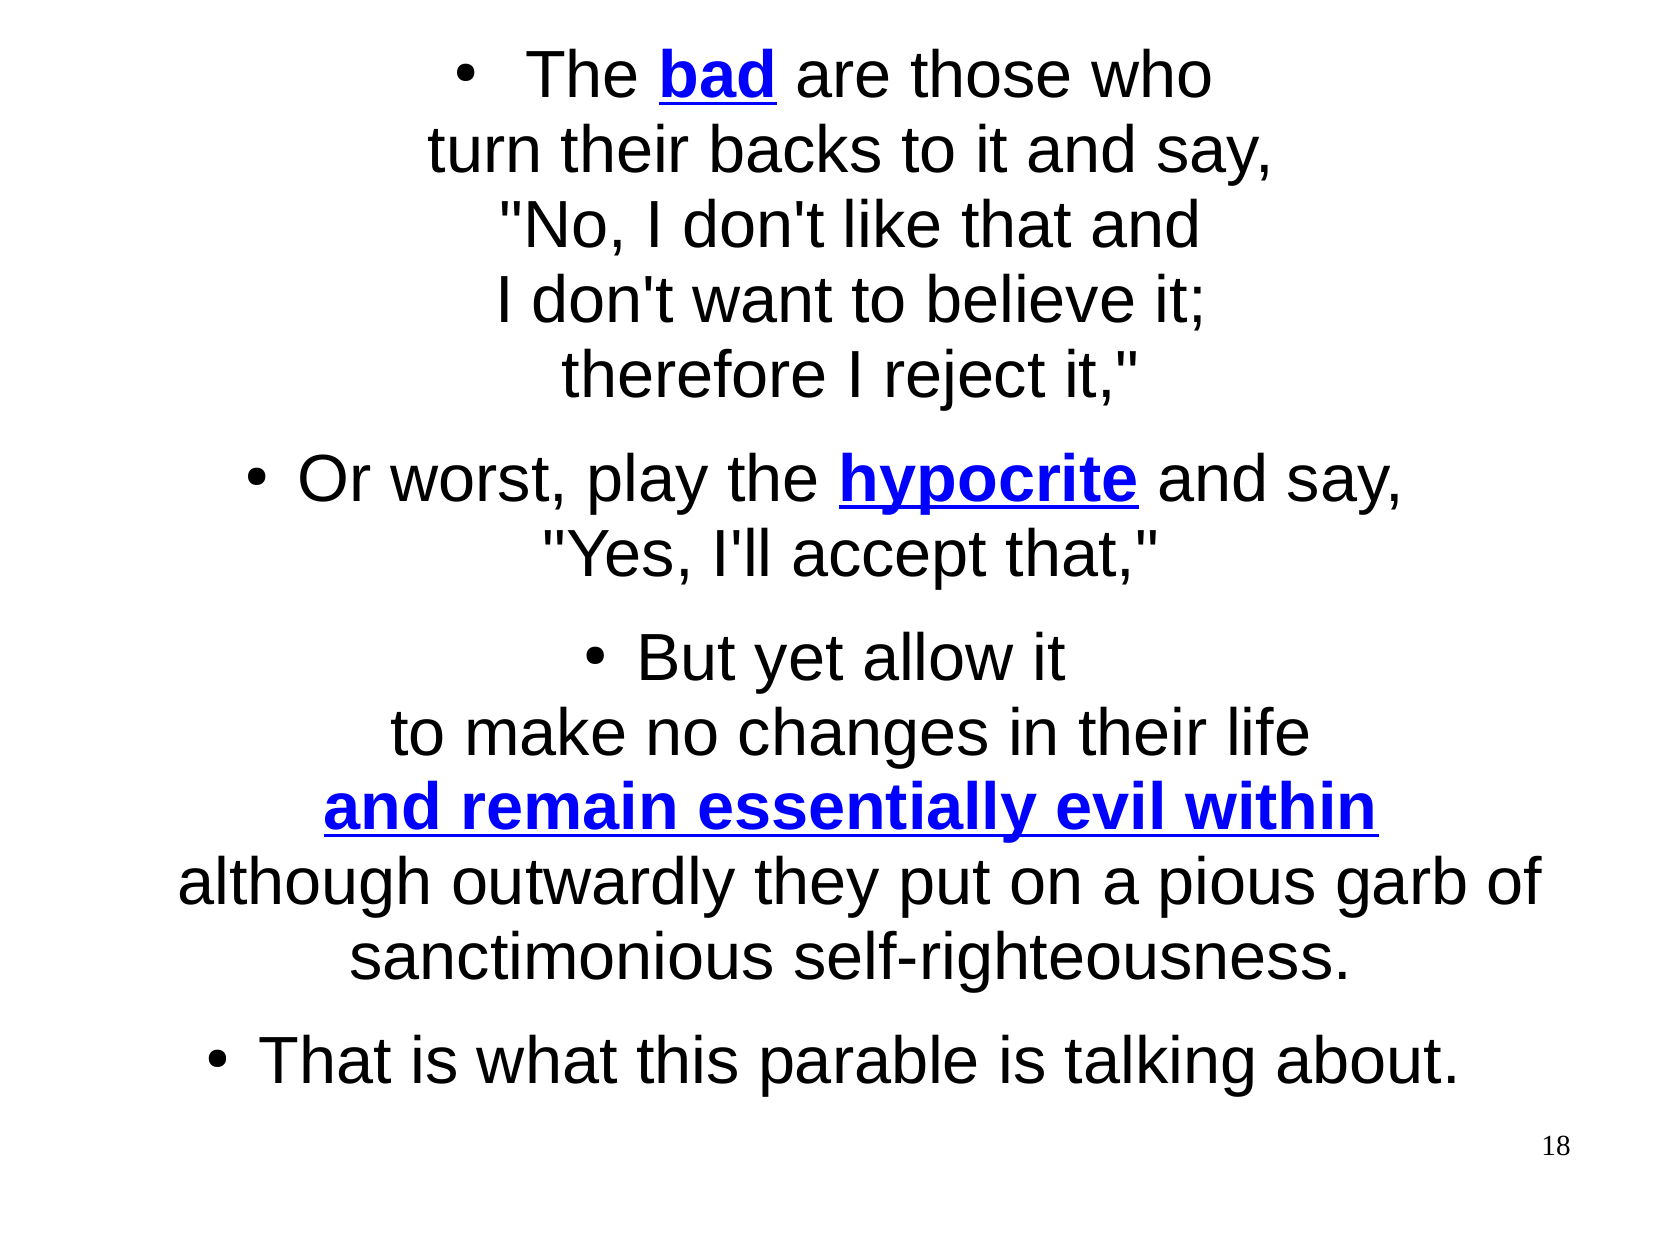

# The bad are those who turn their backs to it and say, "No, I don't like that and I don't want to believe it; therefore I reject it,"
Or worst, play the hypocrite and say,
"Yes, I'll accept that,"
But yet allow it
to make no changes in their life
and remain essentially evil within
although outwardly they put on a pious garb of sanctimonious self-righteousness.
That is what this parable is talking about.
18